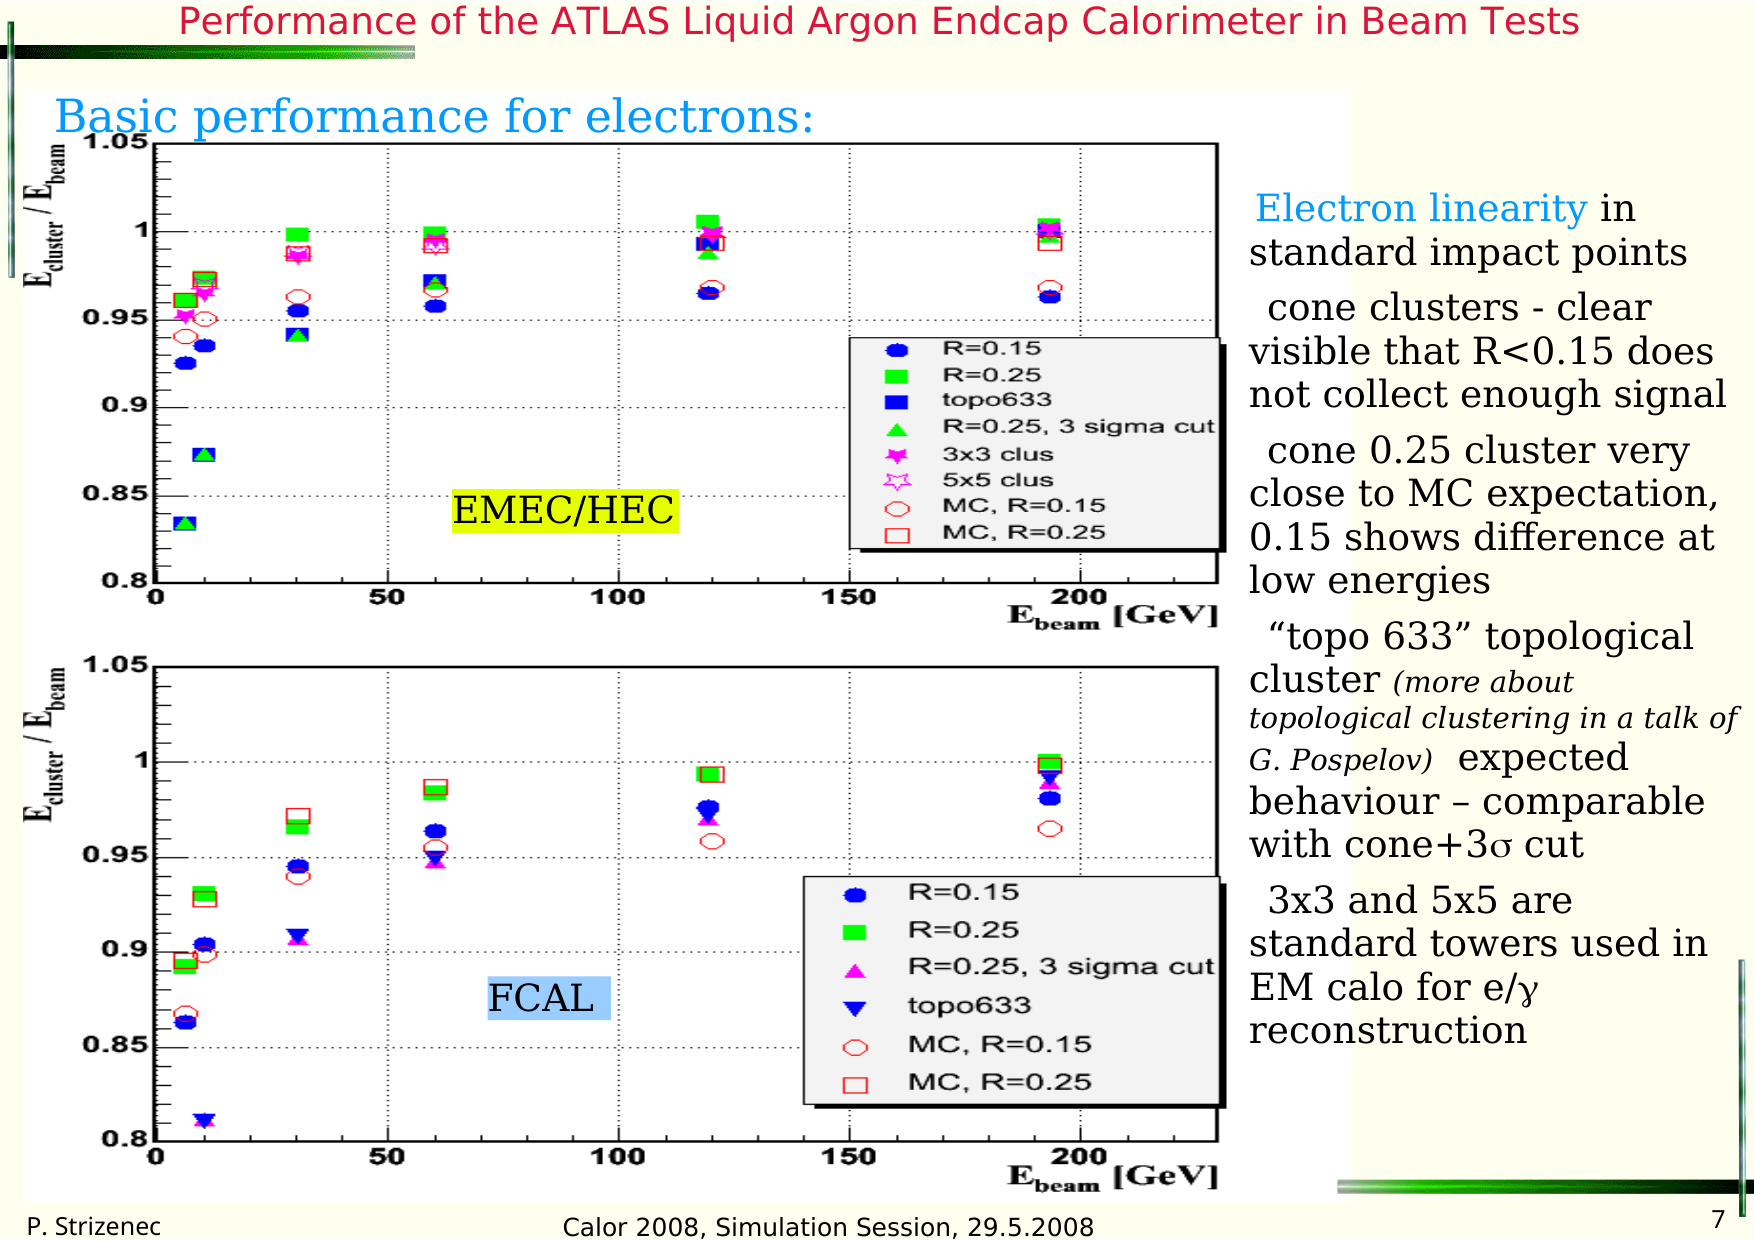

Performance of the ATLAS Liquid Argon Endcap Calorimeter in Beam Tests
# Basic performance for electrons:
Electron linearity in standard impact points
 cone clusters - clear visible that R<0.15 does not collect enough signal
 cone 0.25 cluster very close to MC expectation, 0.15 shows difference at low energies
 “topo 633” topological cluster (more about topological clustering in a talk of G. Pospelov) expected behaviour – comparable with cone+3 cut
 3x3 and 5x5 are standard towers used in EM calo for e/ reconstruction
EMEC/HEC
FCAL
P. Strizenec
Calor 2008, Simulation Session, 29.5.2008